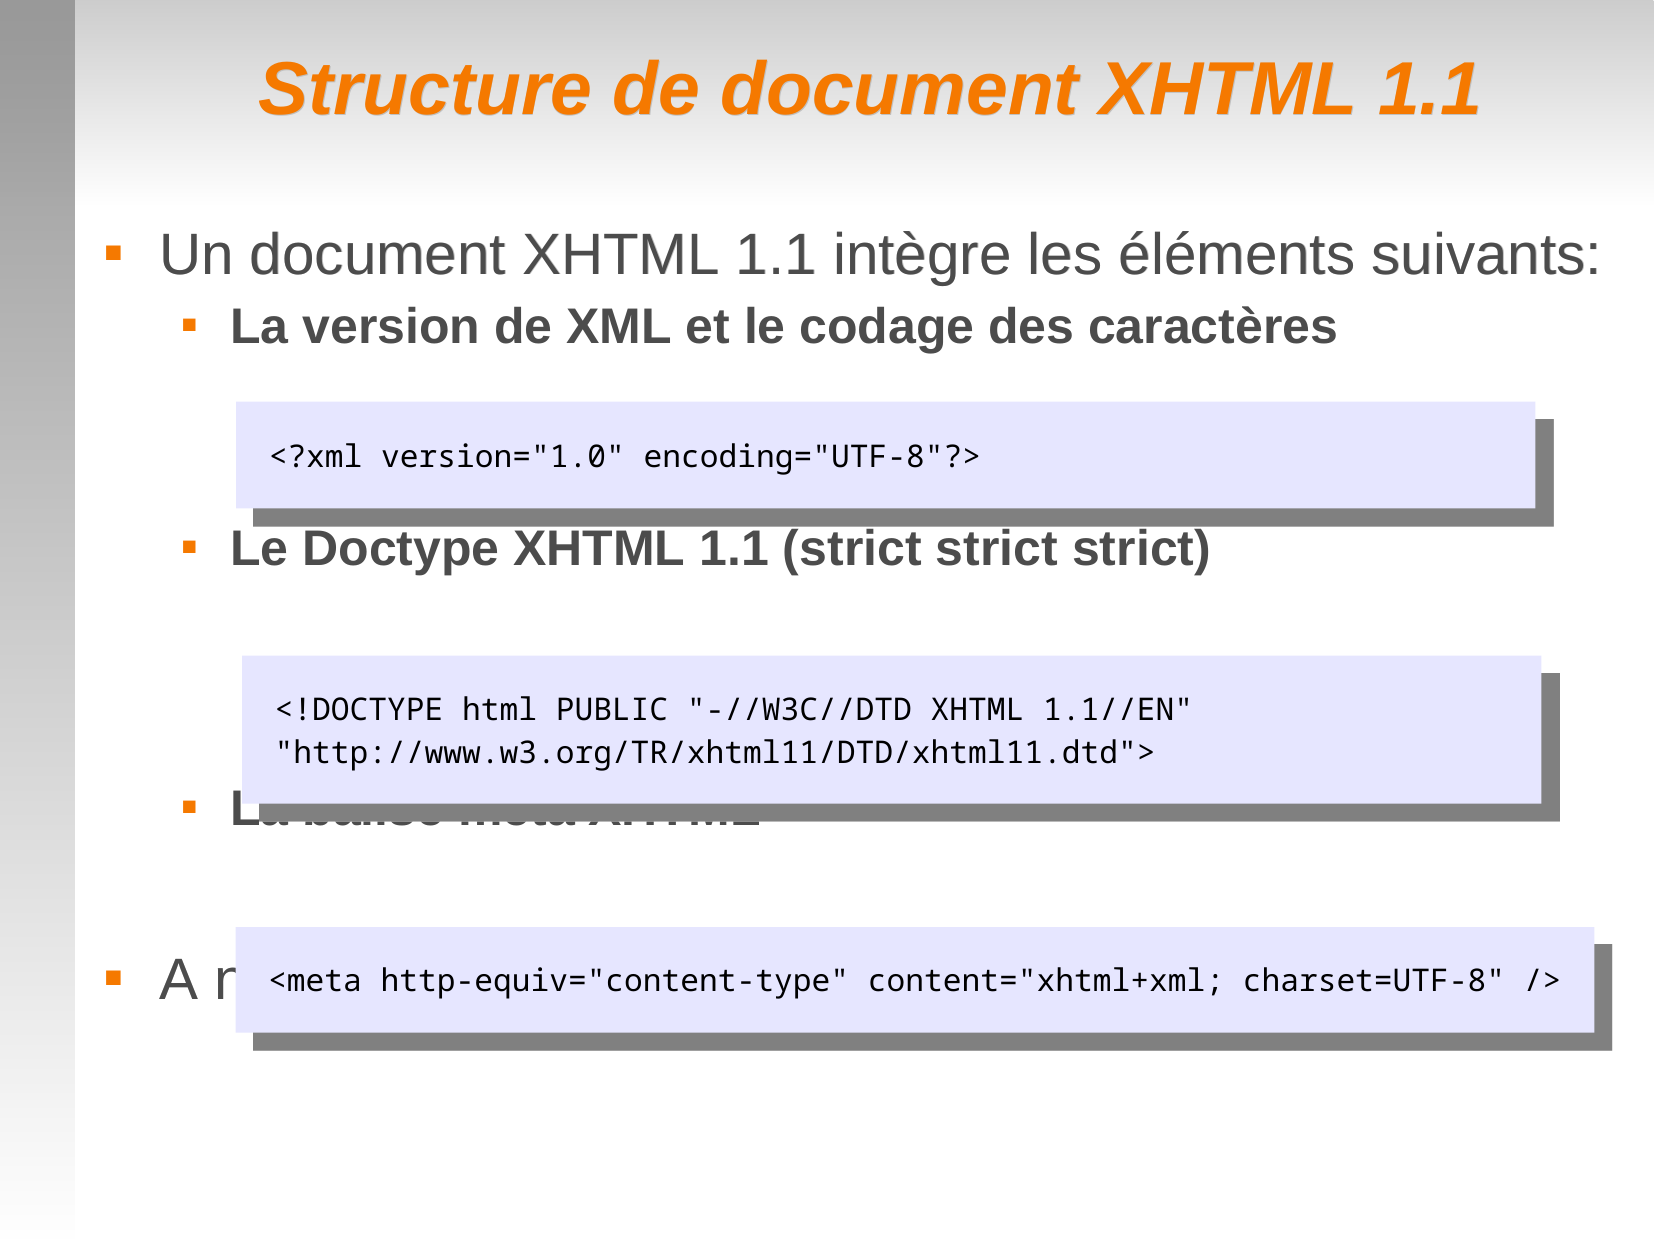

# Structure de document XHTML 1.1
Un document XHTML 1.1 intègre les éléments suivants:
La version de XML et le codage des caractères
Le Doctype XHTML 1.1 (strict strict strict)
La balise meta XHTML
A n'utiliser que dans quelques années...
﻿<?xml version="1.0" encoding="UTF-8"?>
<!DOCTYPE html PUBLIC "-//W3C//DTD XHTML 1.1//EN"
"http://www.w3.org/TR/xhtml11/DTD/xhtml11.dtd">
<meta http-equiv="content-type" content="xhtml+xml; charset=UTF-8" />